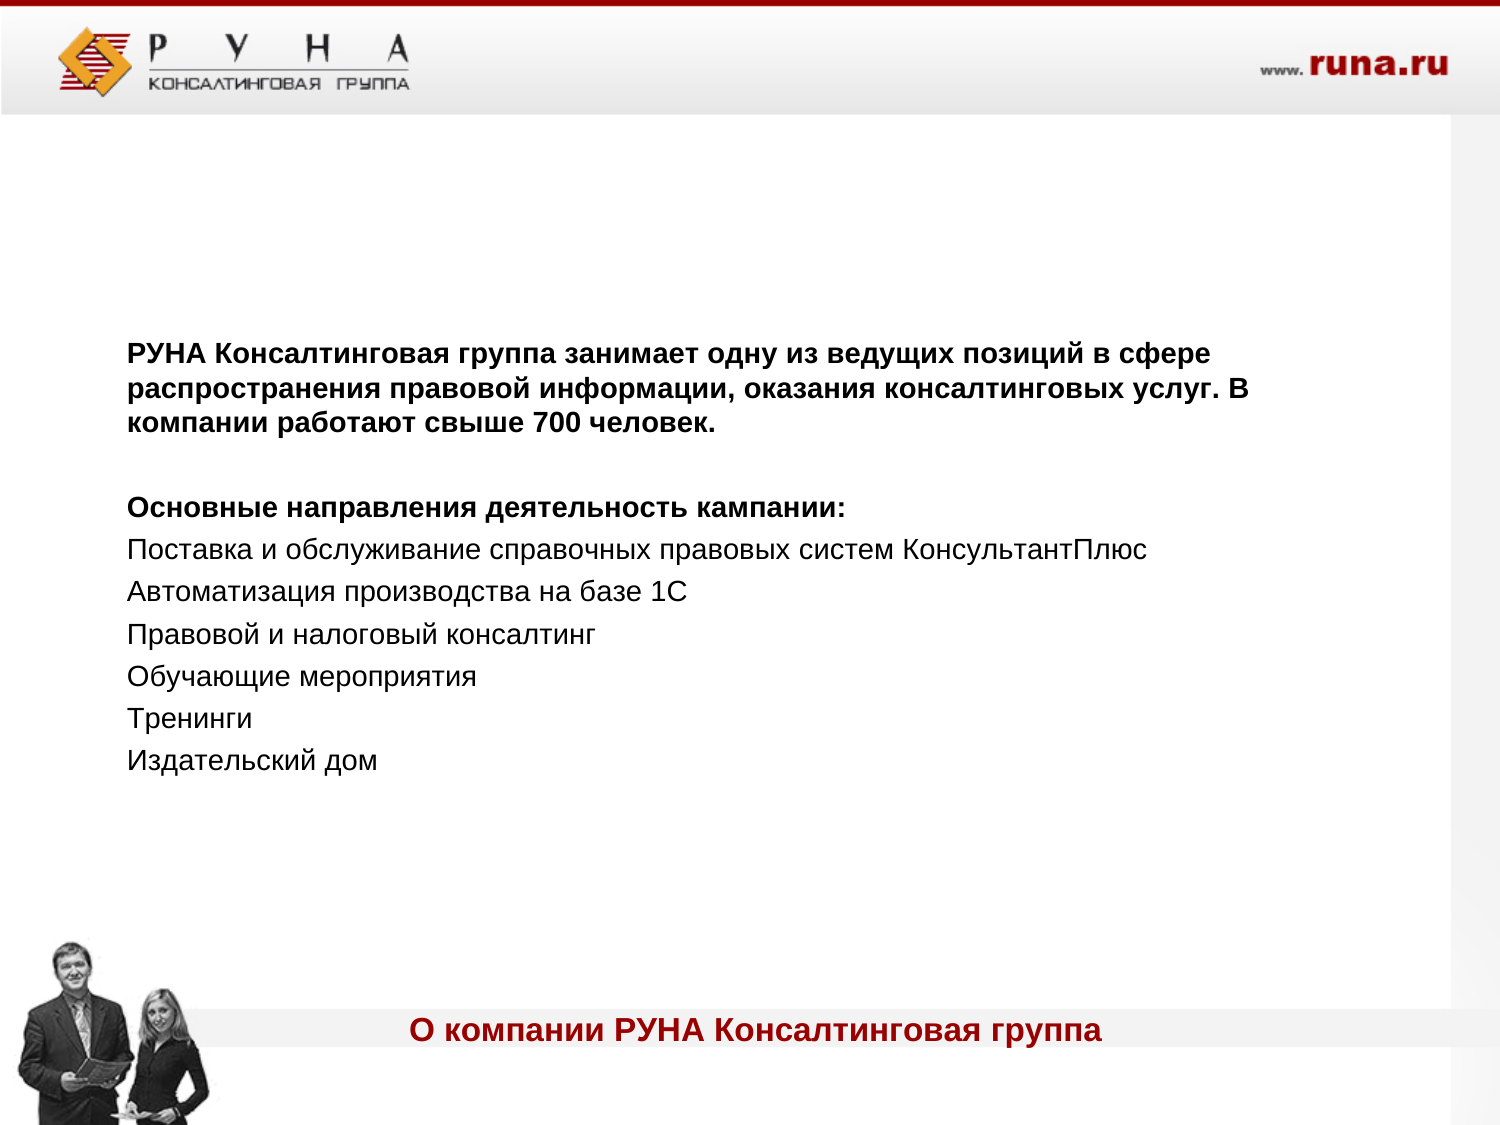

РУНА Консалтинговая группа занимает одну из ведущих позиций в сфере распространения правовой информации, оказания консалтинговых услуг. В компании работают свыше 700 человек.
Основные направления деятельность кампании:
Поставка и обслуживание справочных правовых систем КонсультантПлюс
Автоматизация производства на базе 1С
Правовой и налоговый консалтинг
Обучающие мероприятия
Тренинги
Издательский дом
О компании РУНА Консалтинговая группа